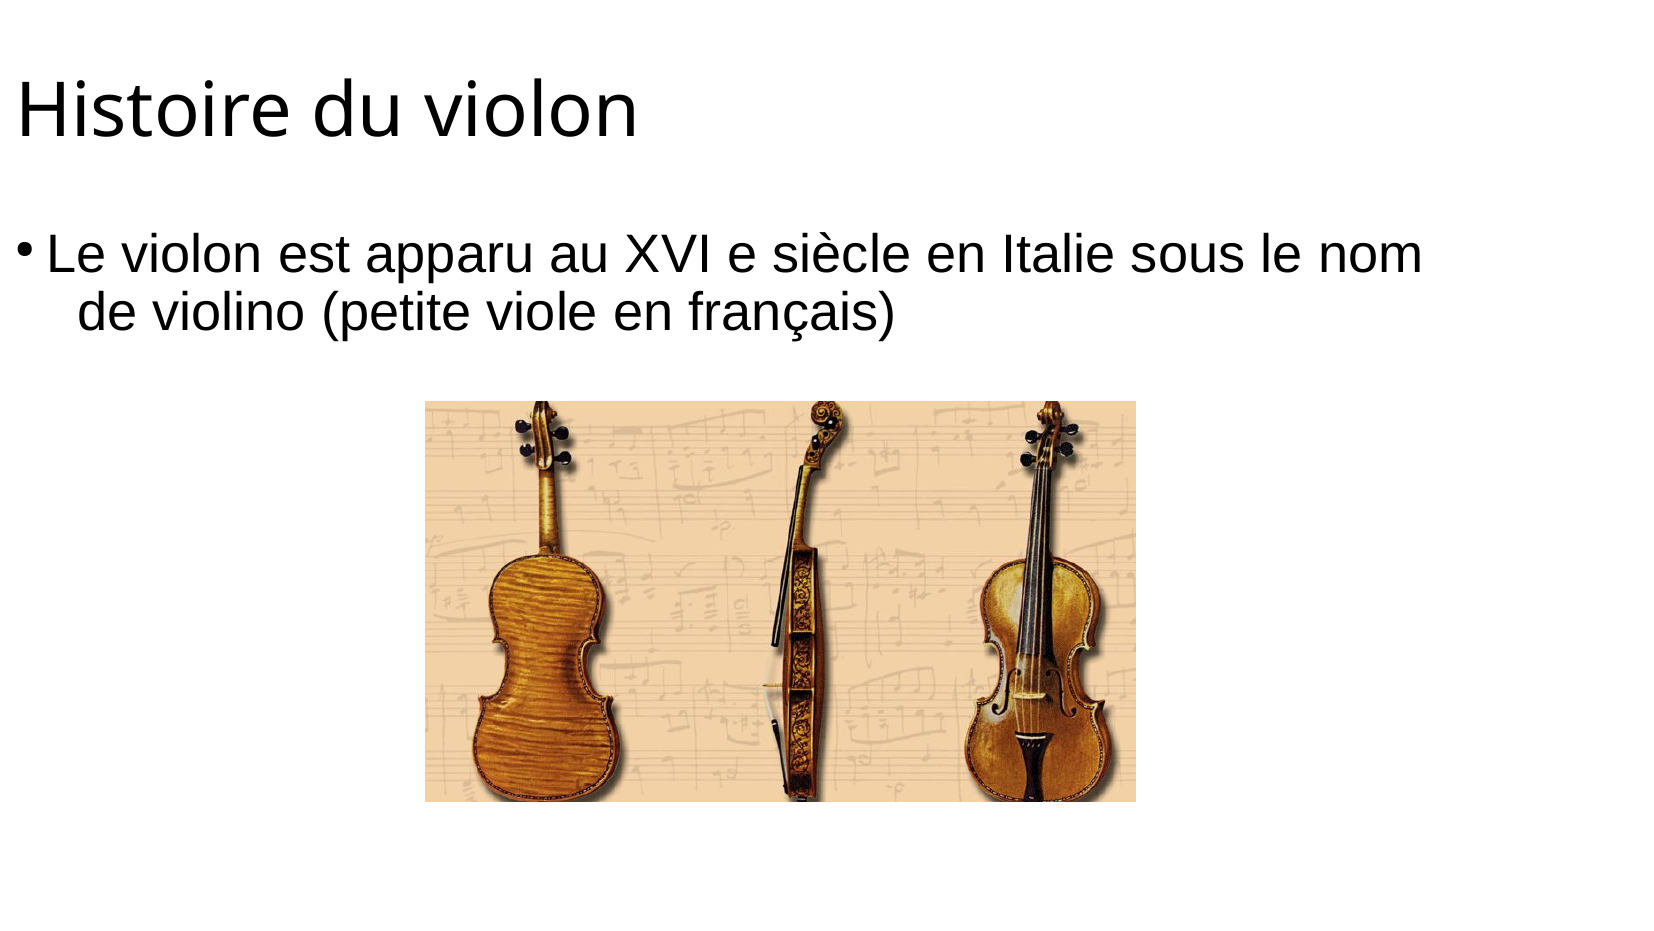

# Histoire du violon
Le violon est apparu au XVI e siècle en Italie sous le nom de violino (petite viole en français)